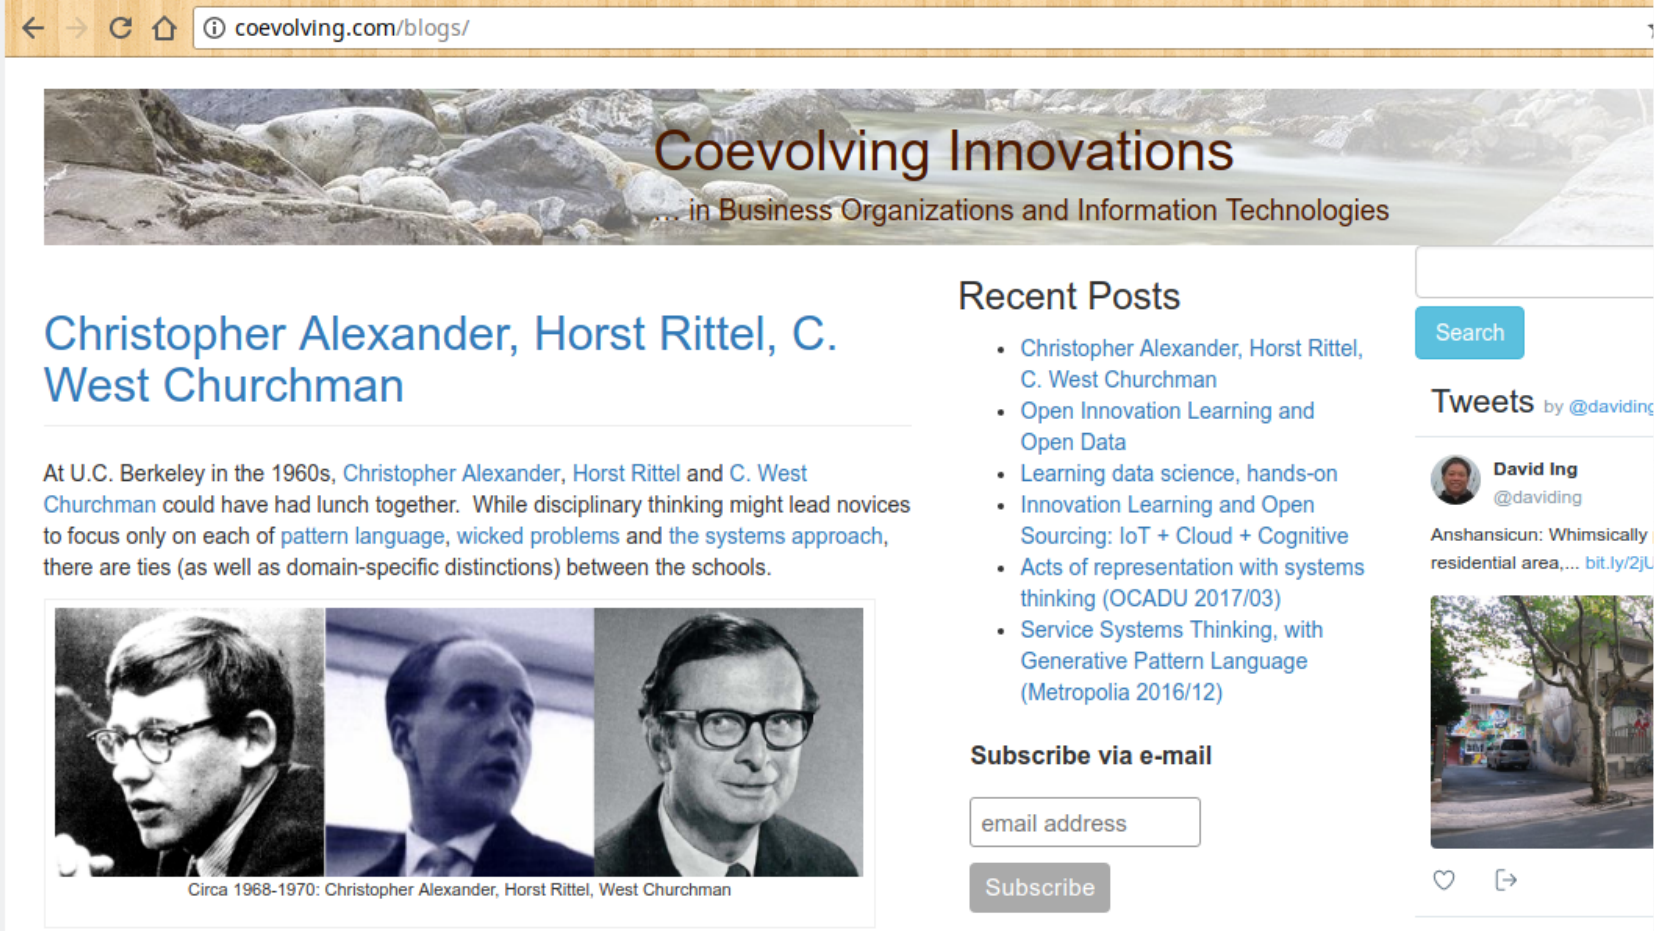

# C1. Philosophy of Architectural Design ... Alexander, Rittel, Churchman
Knowing Better via Systems Thinking
October 2022